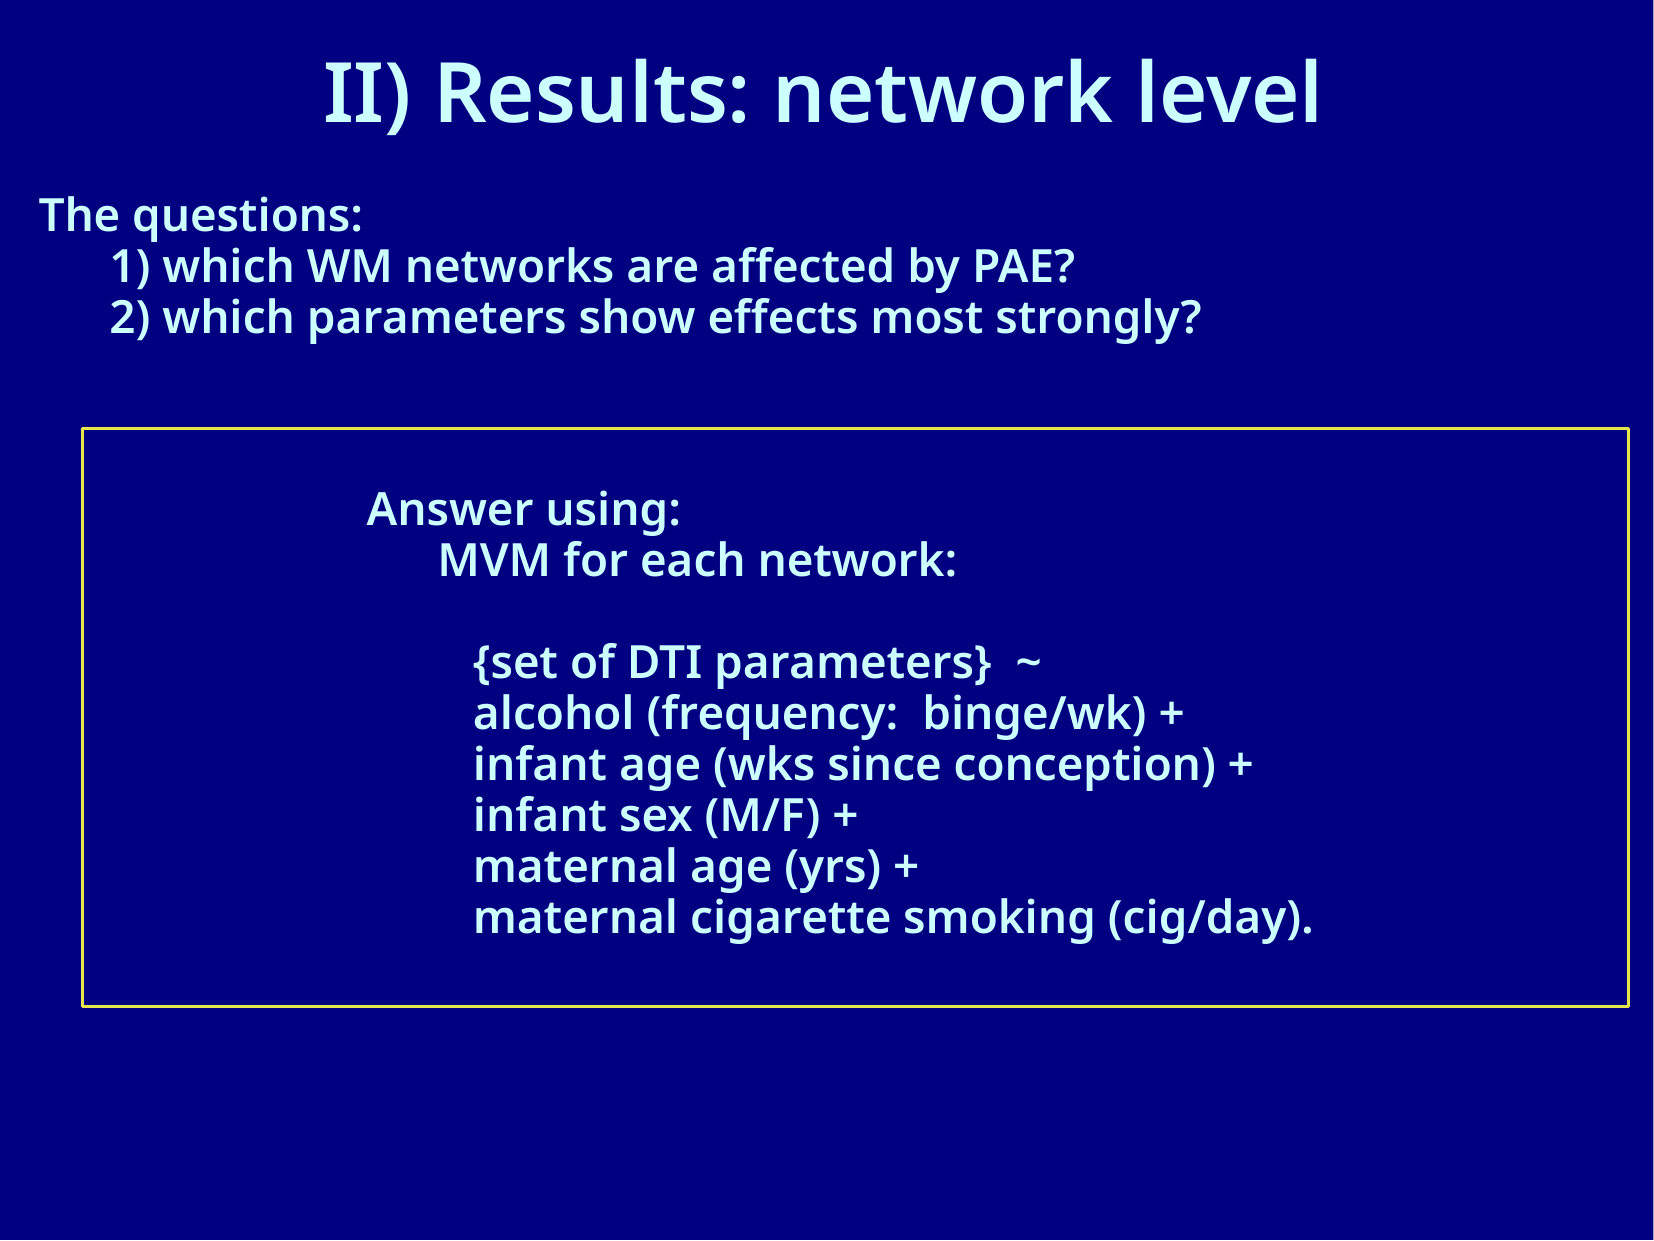

# II) Results: network level
The questions:
1) which WM networks are affected by PAE?
2) which parameters show effects most strongly?
Answer using:
MVM for each network:
{set of DTI parameters} ~
alcohol (frequency: binge/wk) +
infant age (wks since conception) +
infant sex (M/F) +
maternal age (yrs) +
maternal cigarette smoking (cig/day).